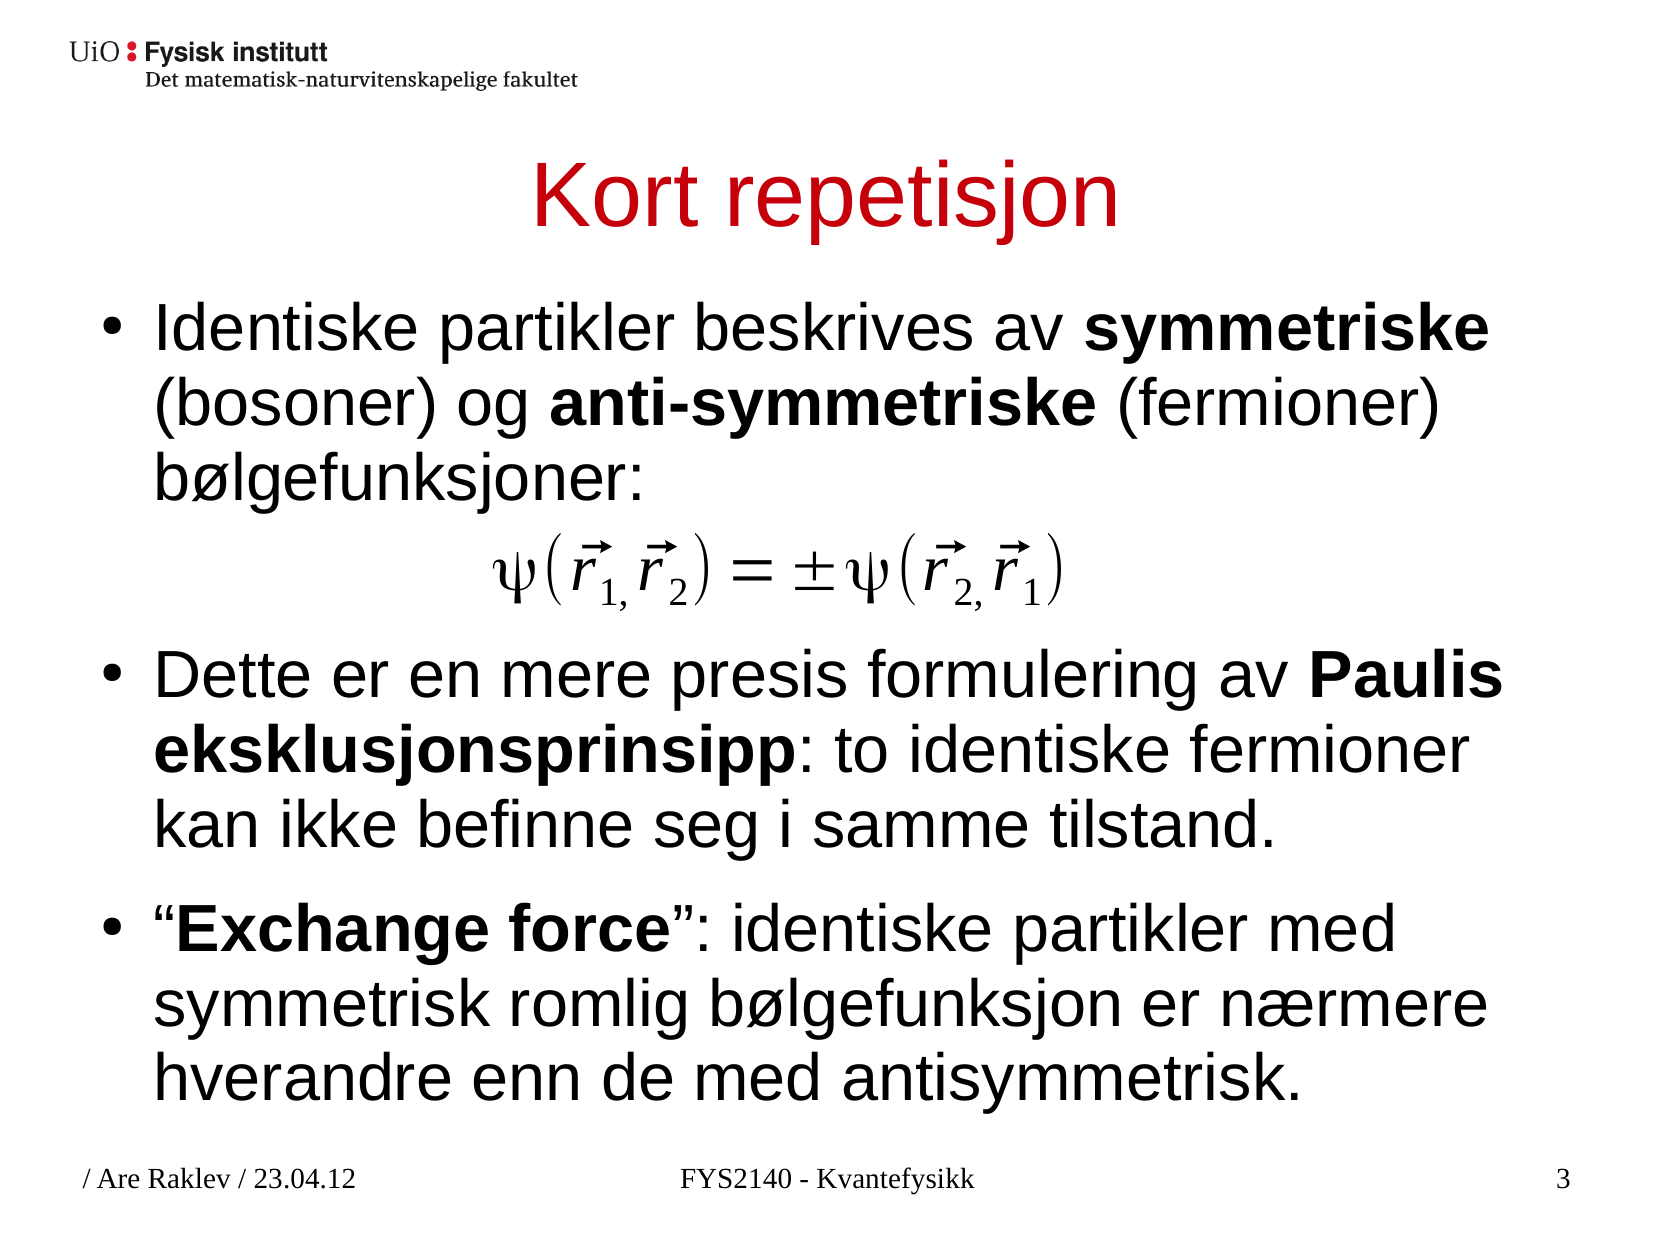

# Kort repetisjon
Identiske partikler beskrives av symmetriske (bosoner) og anti-symmetriske (fermioner) bølgefunksjoner:
Dette er en mere presis formulering av Paulis eksklusjonsprinsipp: to identiske fermioner kan ikke befinne seg i samme tilstand.
“Exchange force”: identiske partikler med symmetrisk romlig bølgefunksjon er nærmere hverandre enn de med antisymmetrisk.
/ Are Raklev / 23.04.12
FYS2140 - Kvantefysikk
3